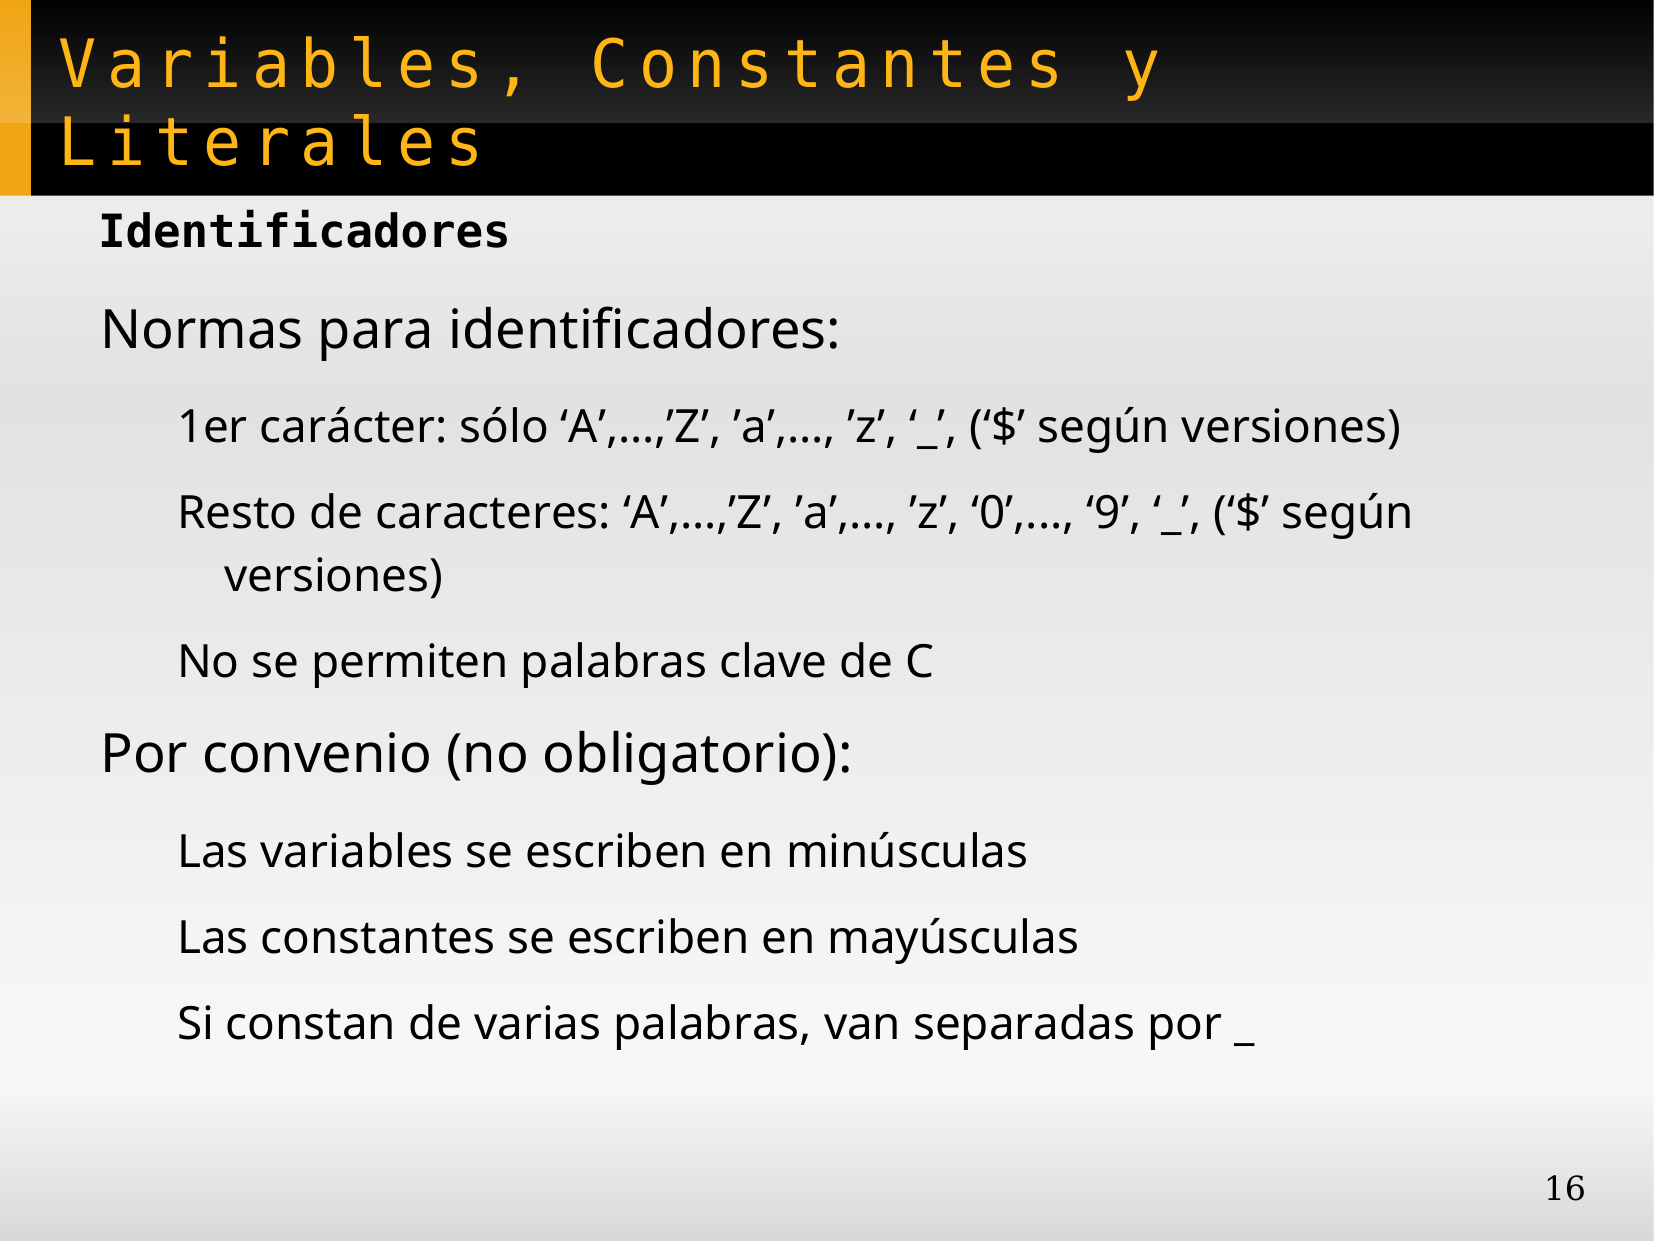

# Variables, Constantes y Literales
Identificadores
Normas para identificadores:
1er carácter: sólo ‘A’,…,’Z’, ’a’,…, ’z’, ‘_’, (‘$’ según versiones)
Resto de caracteres: ‘A’,…,’Z’, ’a’,…, ’z’, ‘0’,..., ‘9’, ‘_’, (‘$’ según versiones)
No se permiten palabras clave de C
Por convenio (no obligatorio):
Las variables se escriben en minúsculas
Las constantes se escriben en mayúsculas
Si constan de varias palabras, van separadas por _
16